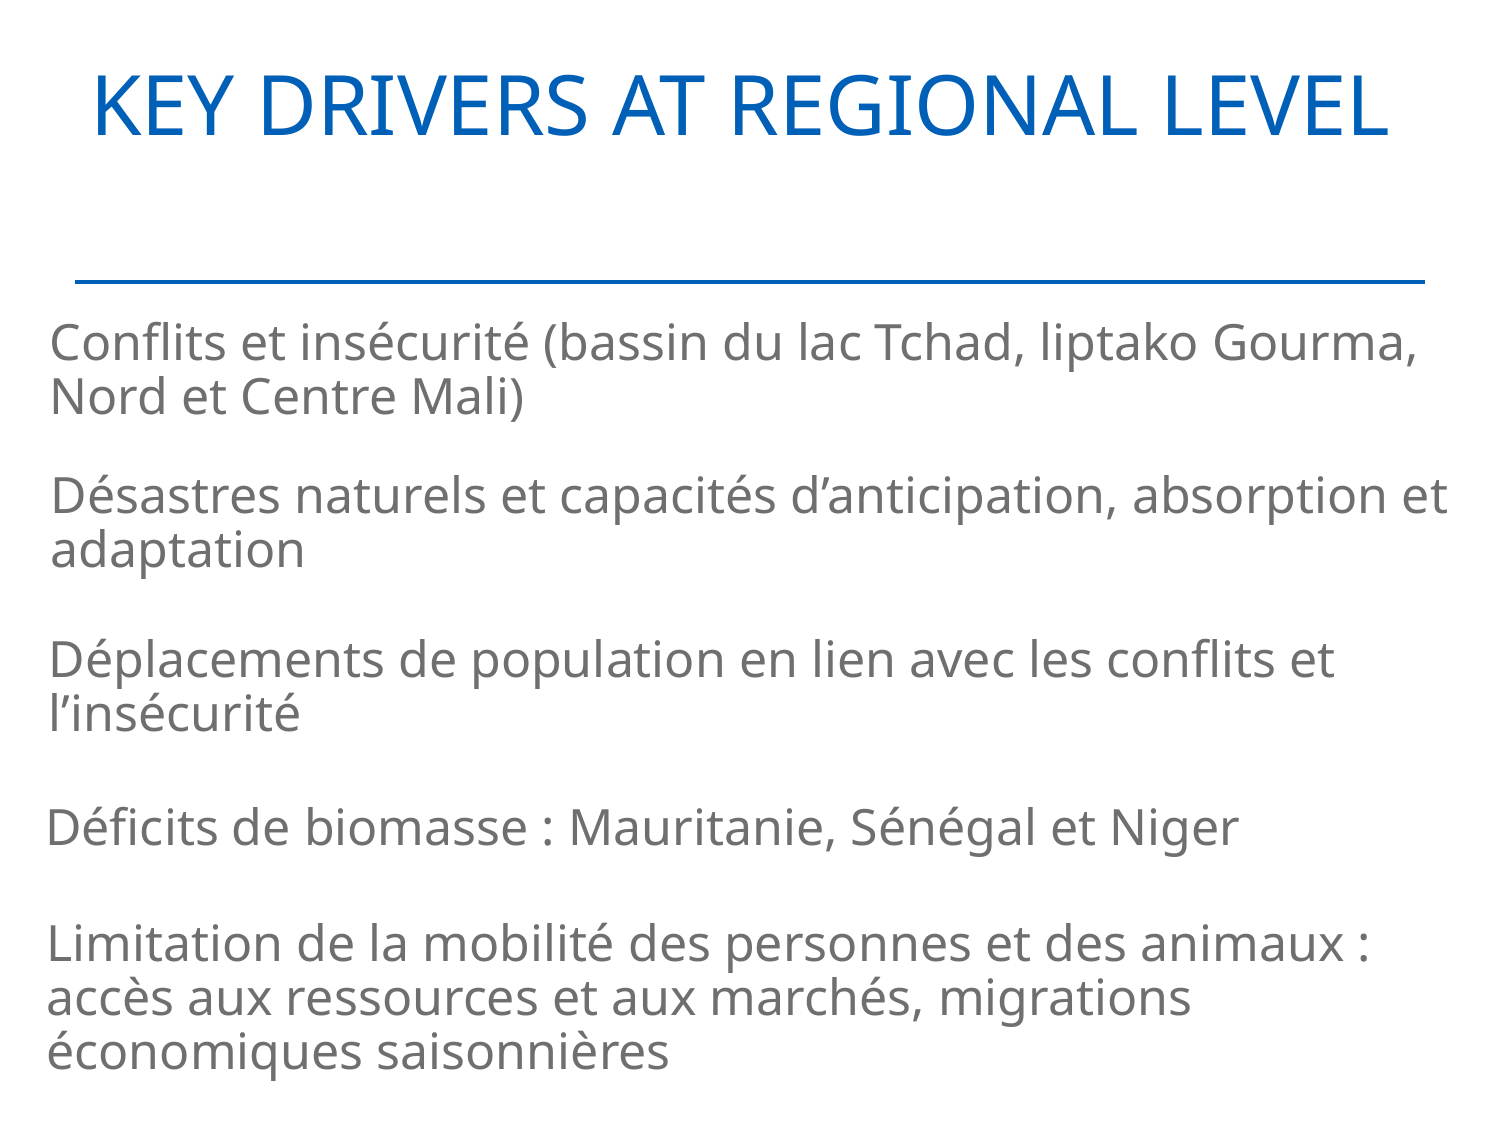

# KEY DRIVERS AT REGIONAL LEVEL
Conflits et insécurité (bassin du lac Tchad, liptako Gourma, Nord et Centre Mali)
Désastres naturels et capacités d’anticipation, absorption et adaptation
Déplacements de population en lien avec les conflits et l’insécurité
Déficits de biomasse : Mauritanie, Sénégal et Niger
Limitation de la mobilité des personnes et des animaux : accès aux ressources et aux marchés, migrations économiques saisonnières